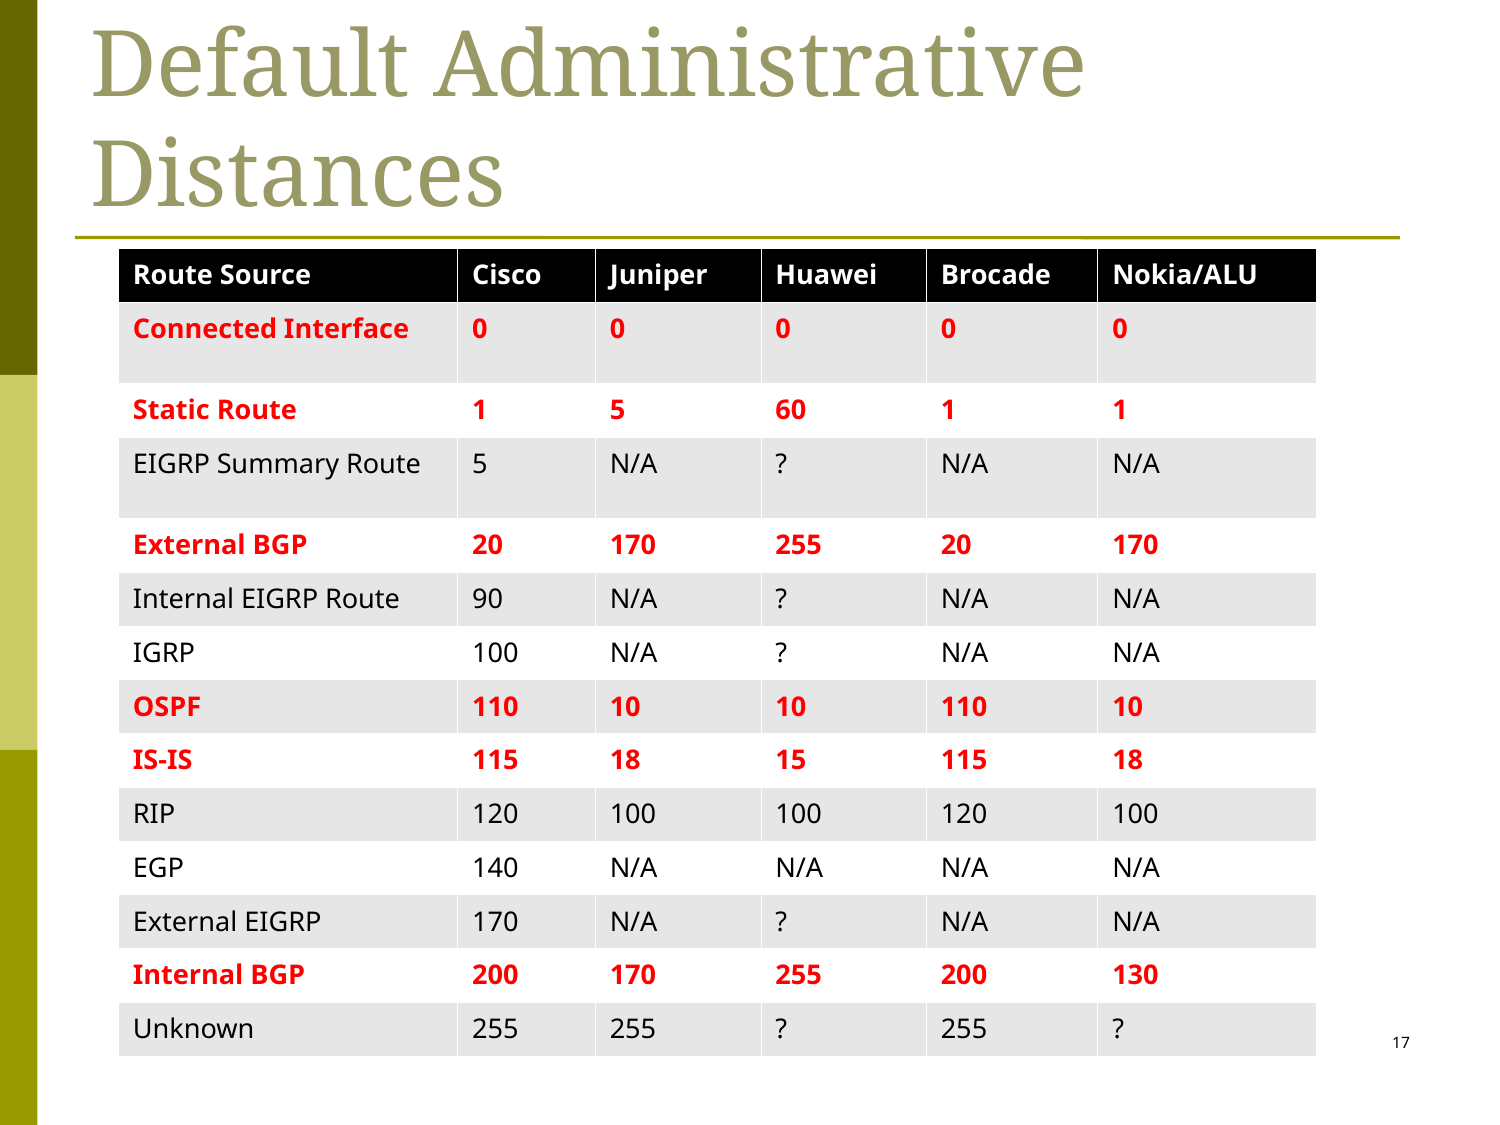

# FYI: Default Administrative Distances
| Route Source | Cisco | Juniper | Huawei | Brocade | Nokia/ALU |
| --- | --- | --- | --- | --- | --- |
| Connected Interface | 0 | 0 | 0 | 0 | 0 |
| Static Route | 1 | 5 | 60 | 1 | 1 |
| EIGRP Summary Route | 5 | N/A | ? | N/A | N/A |
| External BGP | 20 | 170 | 255 | 20 | 170 |
| Internal EIGRP Route | 90 | N/A | ? | N/A | N/A |
| IGRP | 100 | N/A | ? | N/A | N/A |
| OSPF | 110 | 10 | 10 | 110 | 10 |
| IS-IS | 115 | 18 | 15 | 115 | 18 |
| RIP | 120 | 100 | 100 | 120 | 100 |
| EGP | 140 | N/A | N/A | N/A | N/A |
| External EIGRP | 170 | N/A | ? | N/A | N/A |
| Internal BGP | 200 | 170 | 255 | 200 | 130 |
| Unknown | 255 | 255 | ? | 255 | ? |